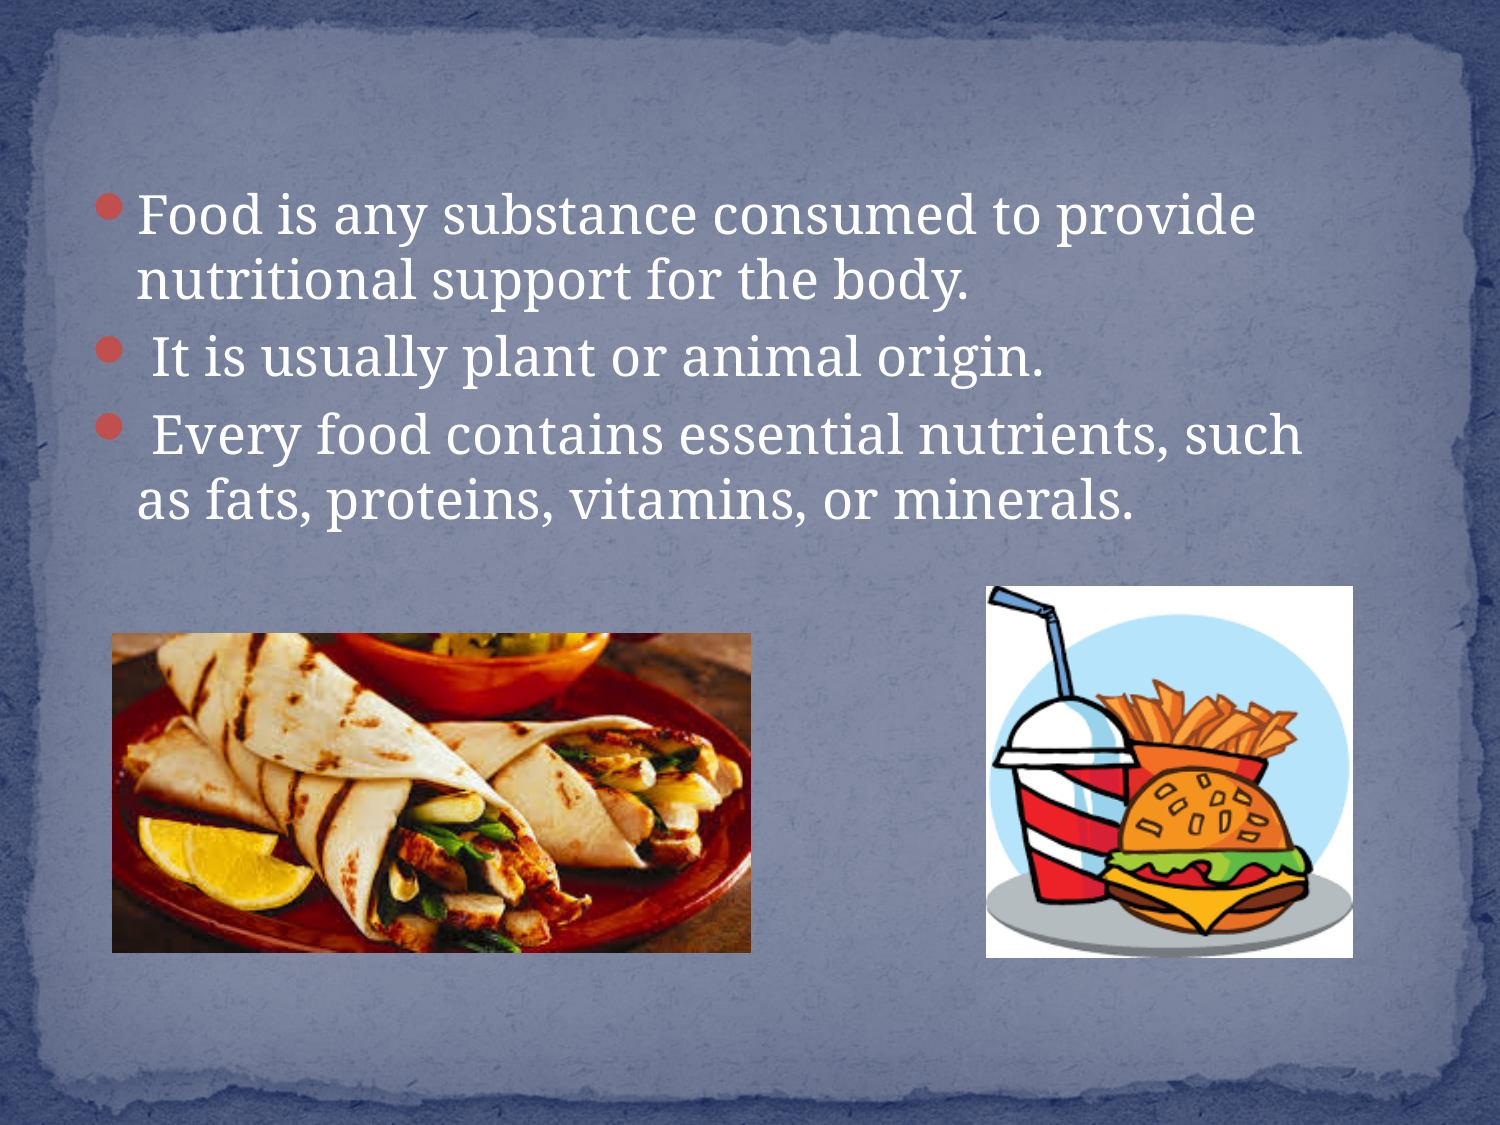

# Food is any substance consumed to provide nutritional support for the body.
 It is usually plant or animal origin.
 Every food contains essential nutrients, such as fats, proteins, vitamins, or minerals.